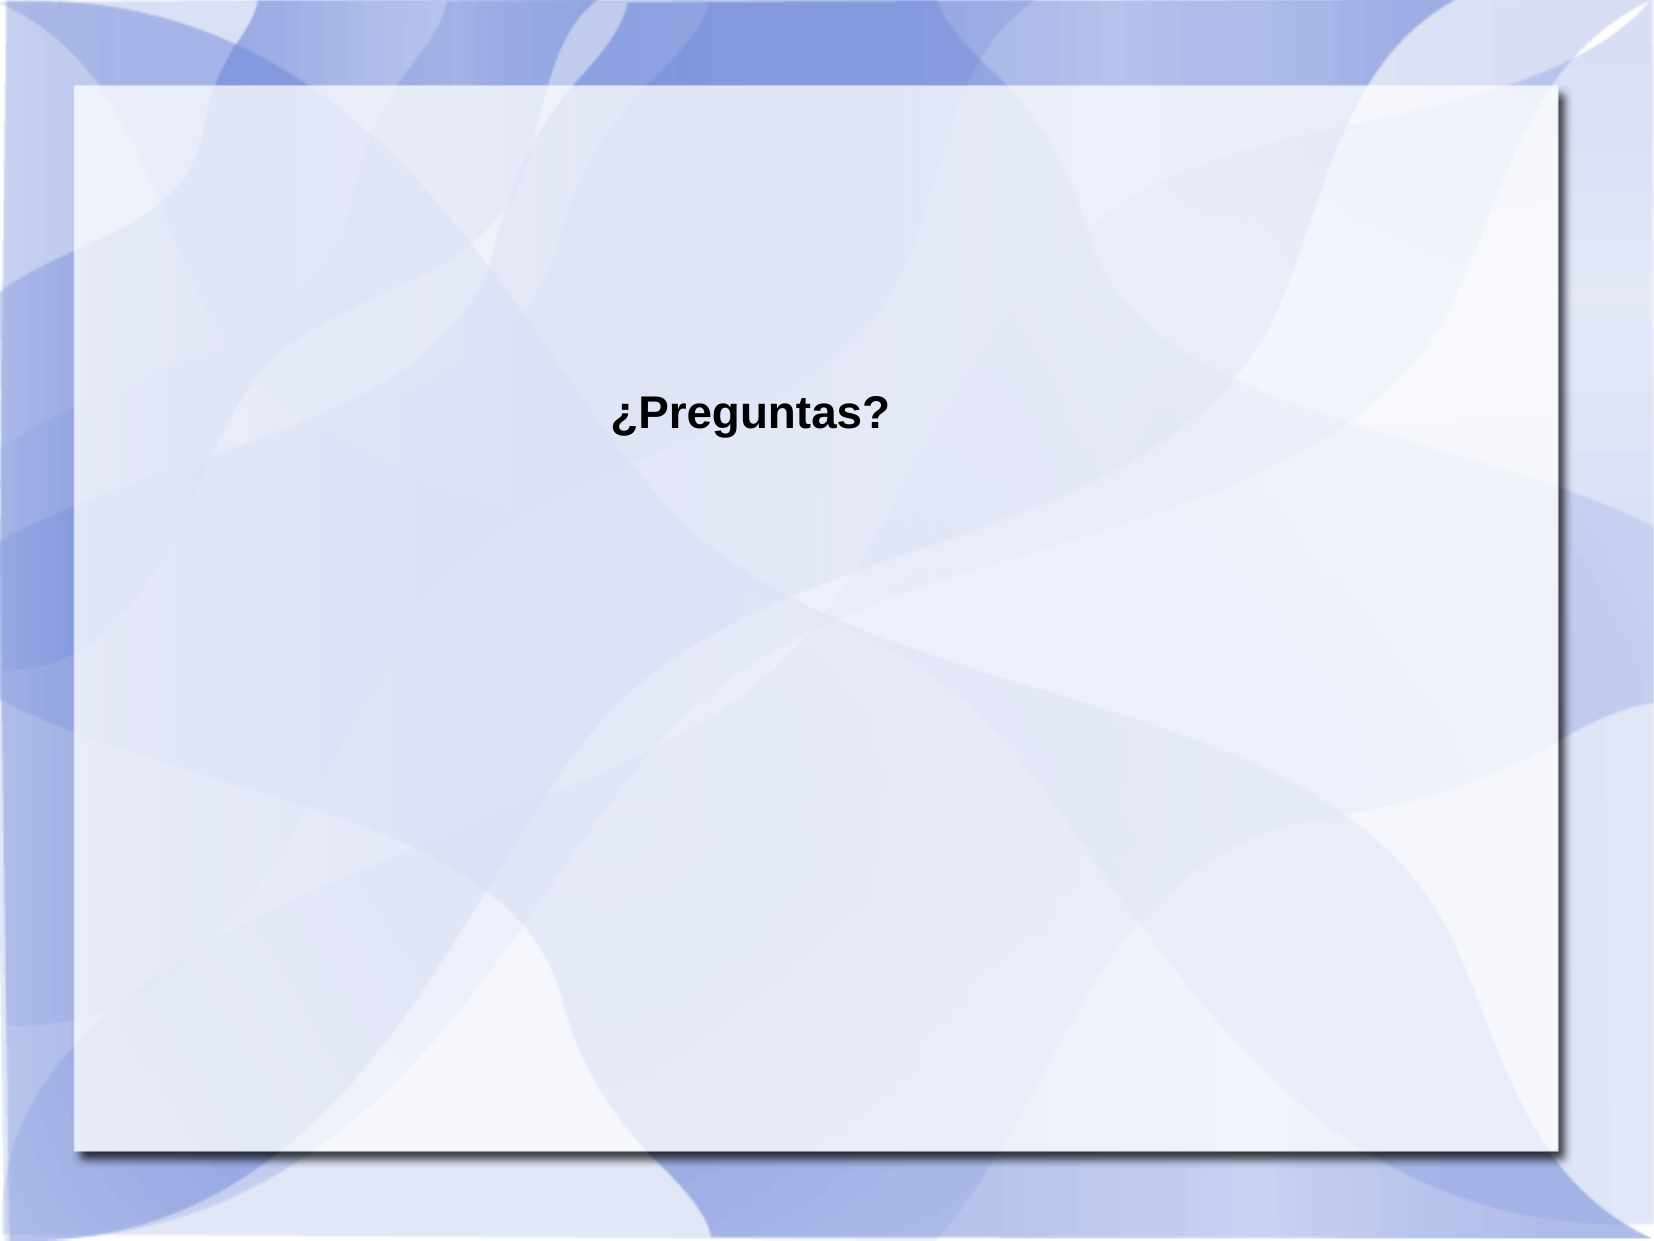

¿Preguntas?
Iniciación de la base de datos
 Desde un spreadsheet
Script ip_import_from_excel.pl
 Vía SNMP quieries
 Script get_networks_snmp.pl